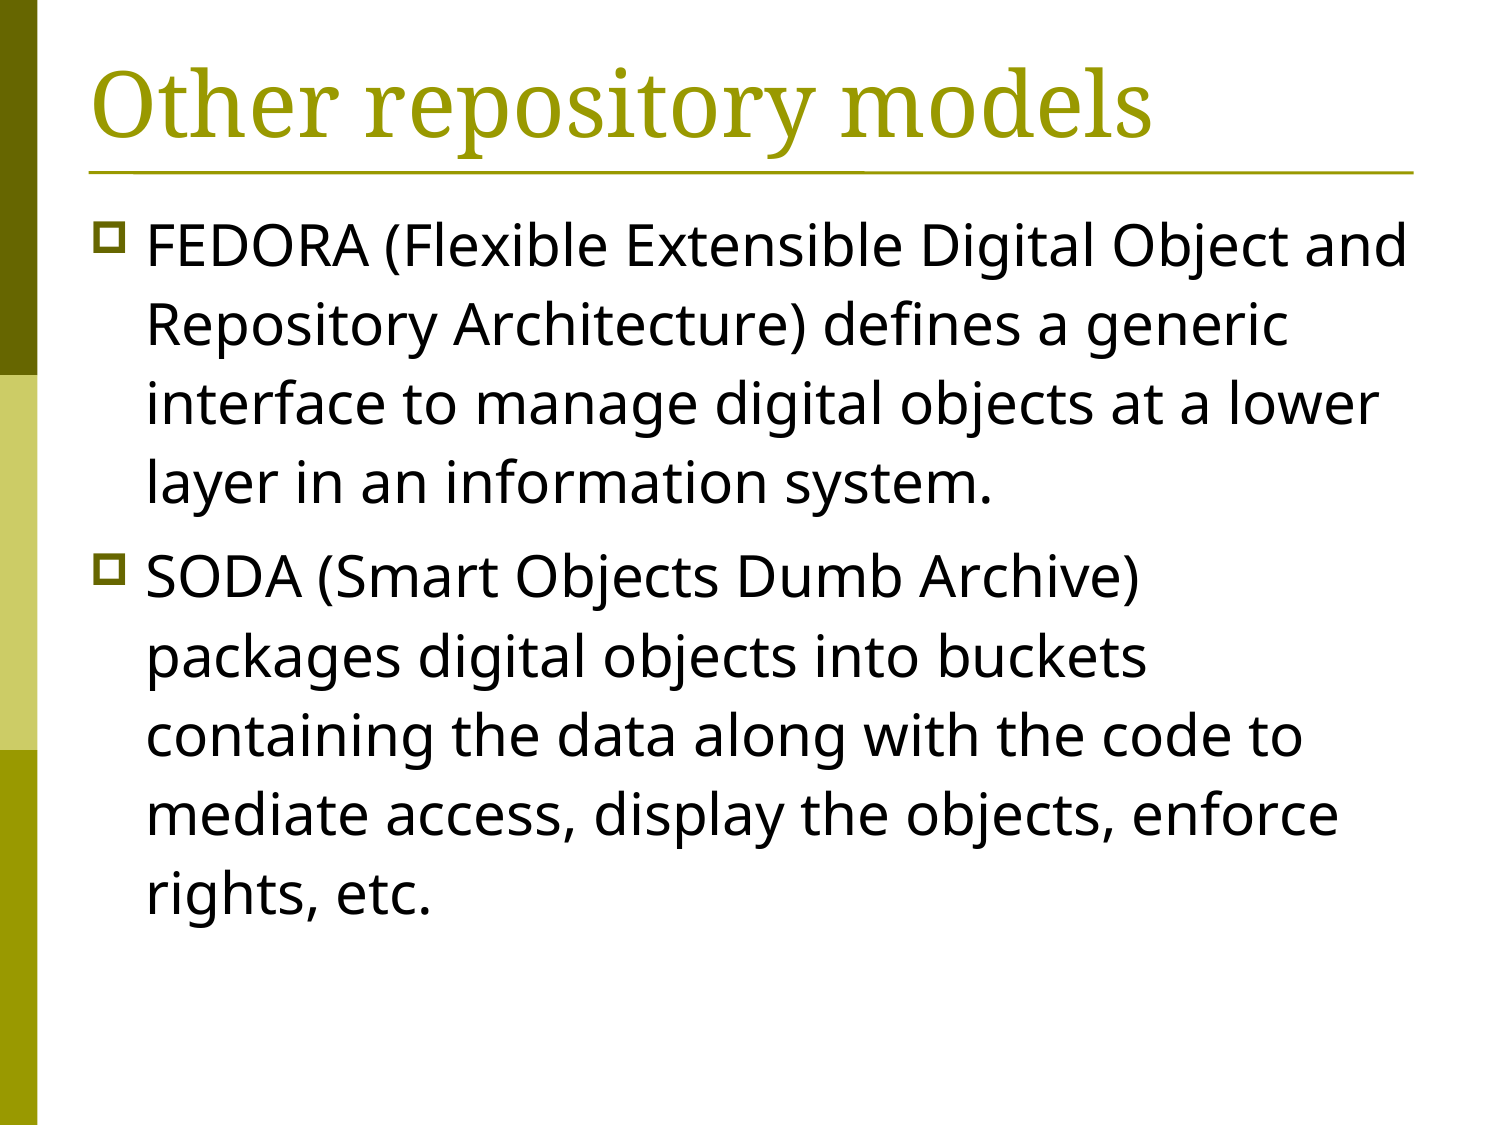

# Other repository models
FEDORA (Flexible Extensible Digital Object and Repository Architecture) defines a generic interface to manage digital objects at a lower layer in an information system.
SODA (Smart Objects Dumb Archive) packages digital objects into buckets containing the data along with the code to mediate access, display the objects, enforce rights, etc.